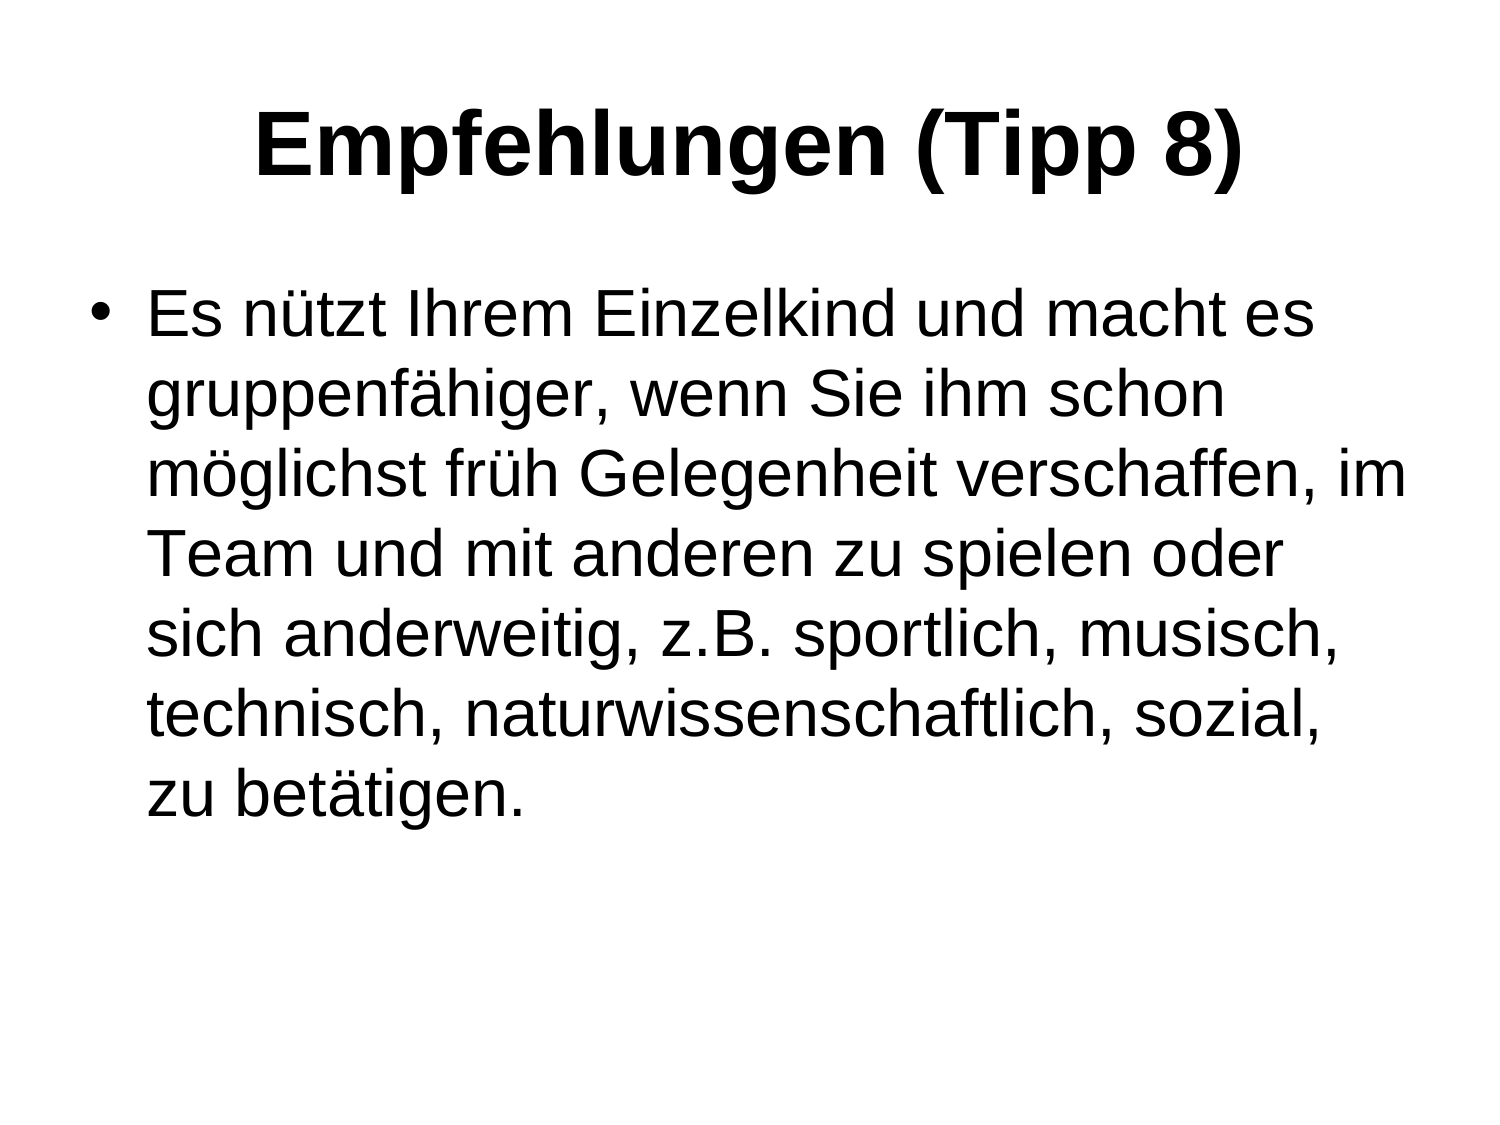

# Empfehlungen (Tipp 8)
Es nützt Ihrem Einzelkind und macht es gruppenfähiger, wenn Sie ihm schon möglichst früh Gelegenheit verschaffen, im Team und mit anderen zu spielen oder sich anderweitig, z.B. sportlich, musisch, technisch, naturwissenschaftlich, sozial, zu betätigen.